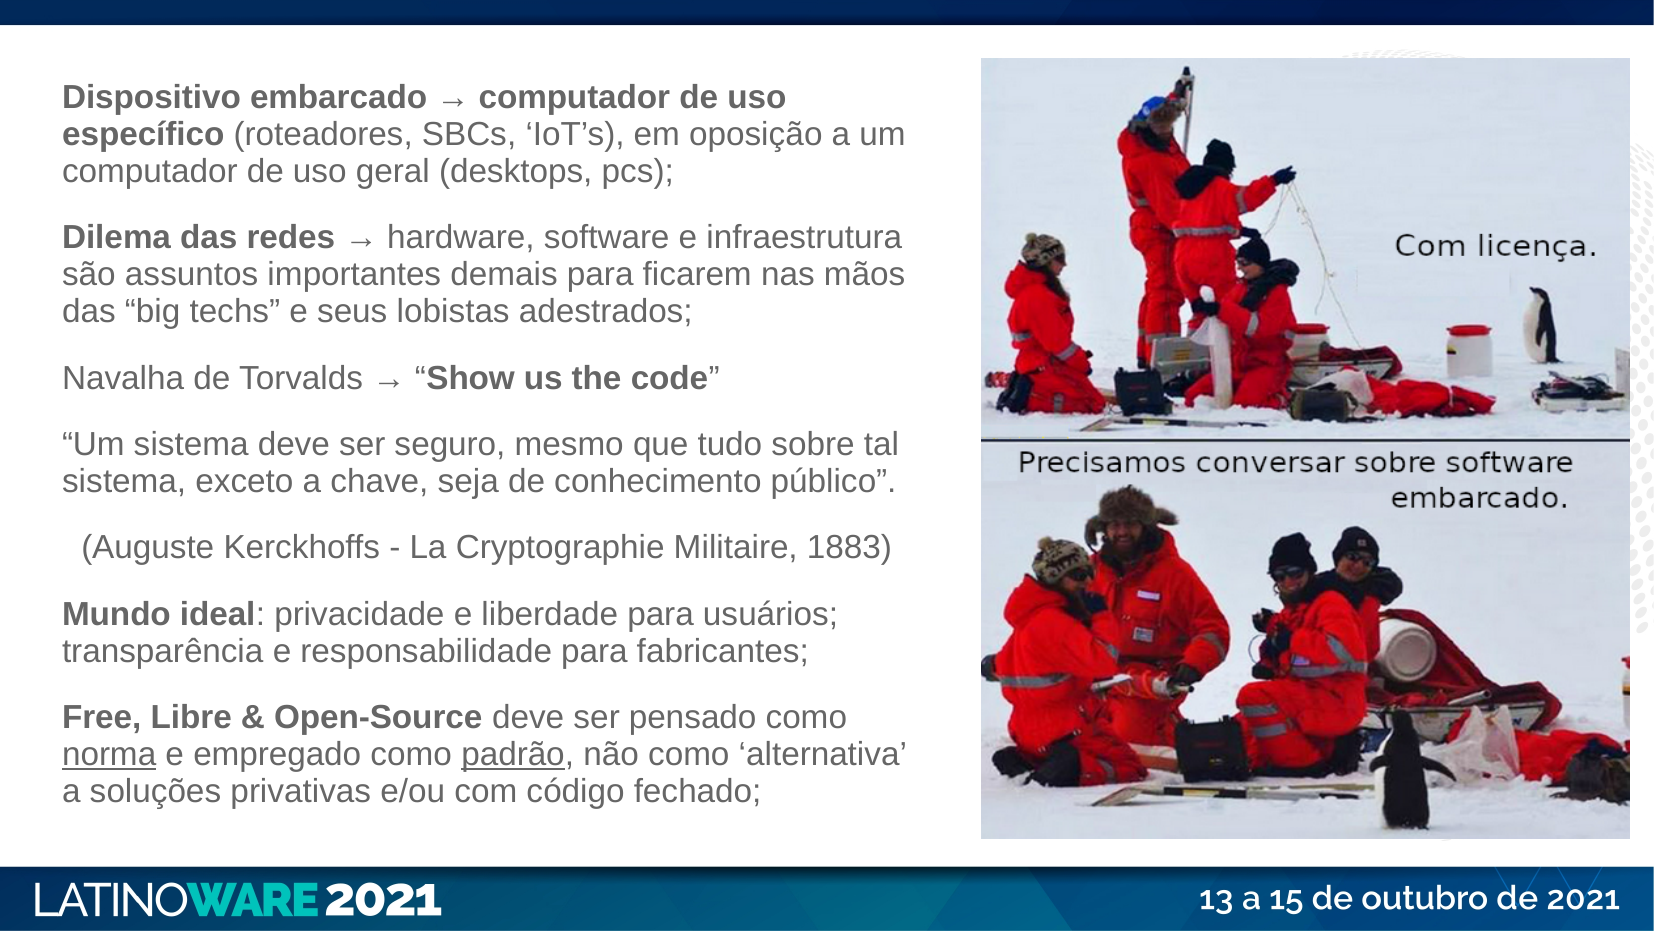

Dispositivo embarcado → computador de uso específico (roteadores, SBCs, ‘IoT’s), em oposição a um computador de uso geral (desktops, pcs);
Dilema das redes → hardware, software e infraestrutura são assuntos importantes demais para ficarem nas mãos das “big techs” e seus lobistas adestrados;
Navalha de Torvalds → “Show us the code”
“Um sistema deve ser seguro, mesmo que tudo sobre tal sistema, exceto a chave, seja de conhecimento público”.
(Auguste Kerckhoffs - La Cryptographie Militaire, 1883)
Mundo ideal: privacidade e liberdade para usuários; transparência e responsabilidade para fabricantes;
Free, Libre & Open-Source deve ser pensado como norma e empregado como padrão, não como ‘alternativa’ a soluções privativas e/ou com código fechado;